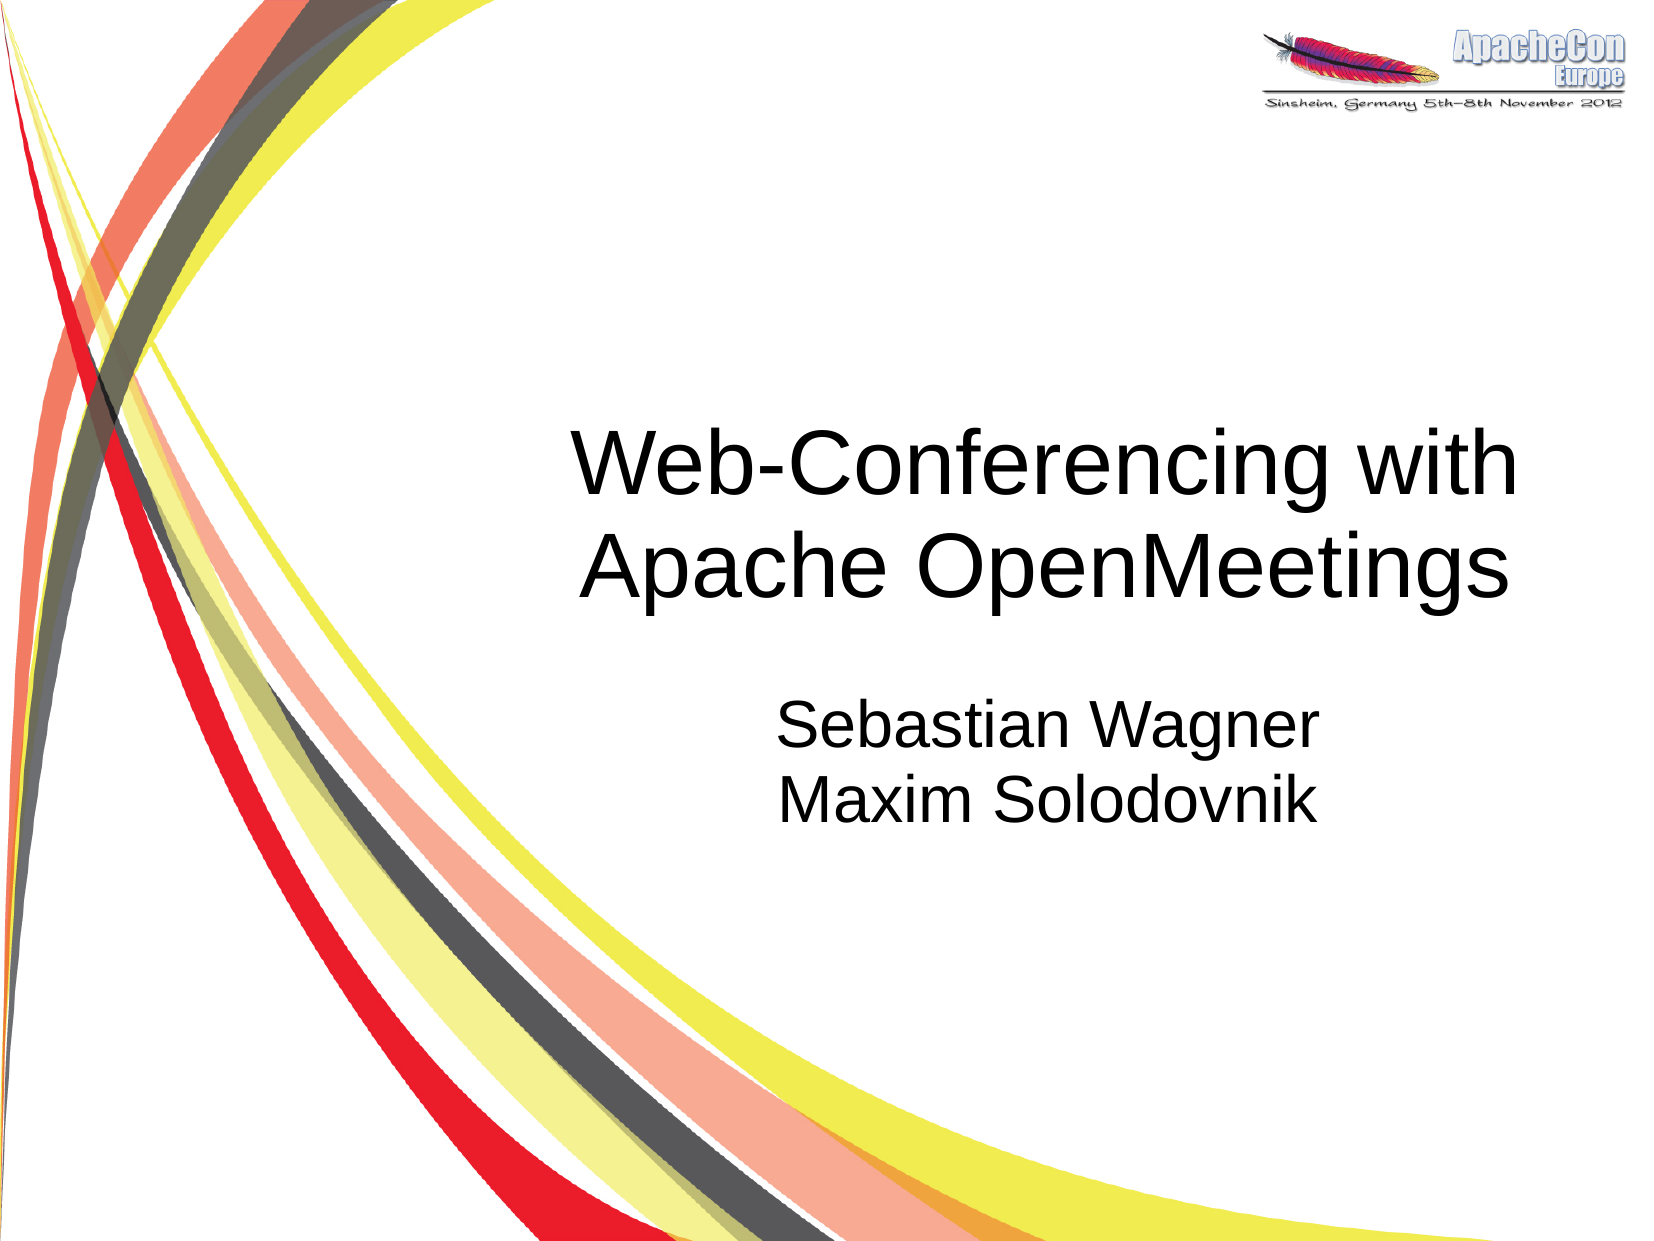

# Web-Conferencing with Apache OpenMeetings
Sebastian Wagner
Maxim Solodovnik